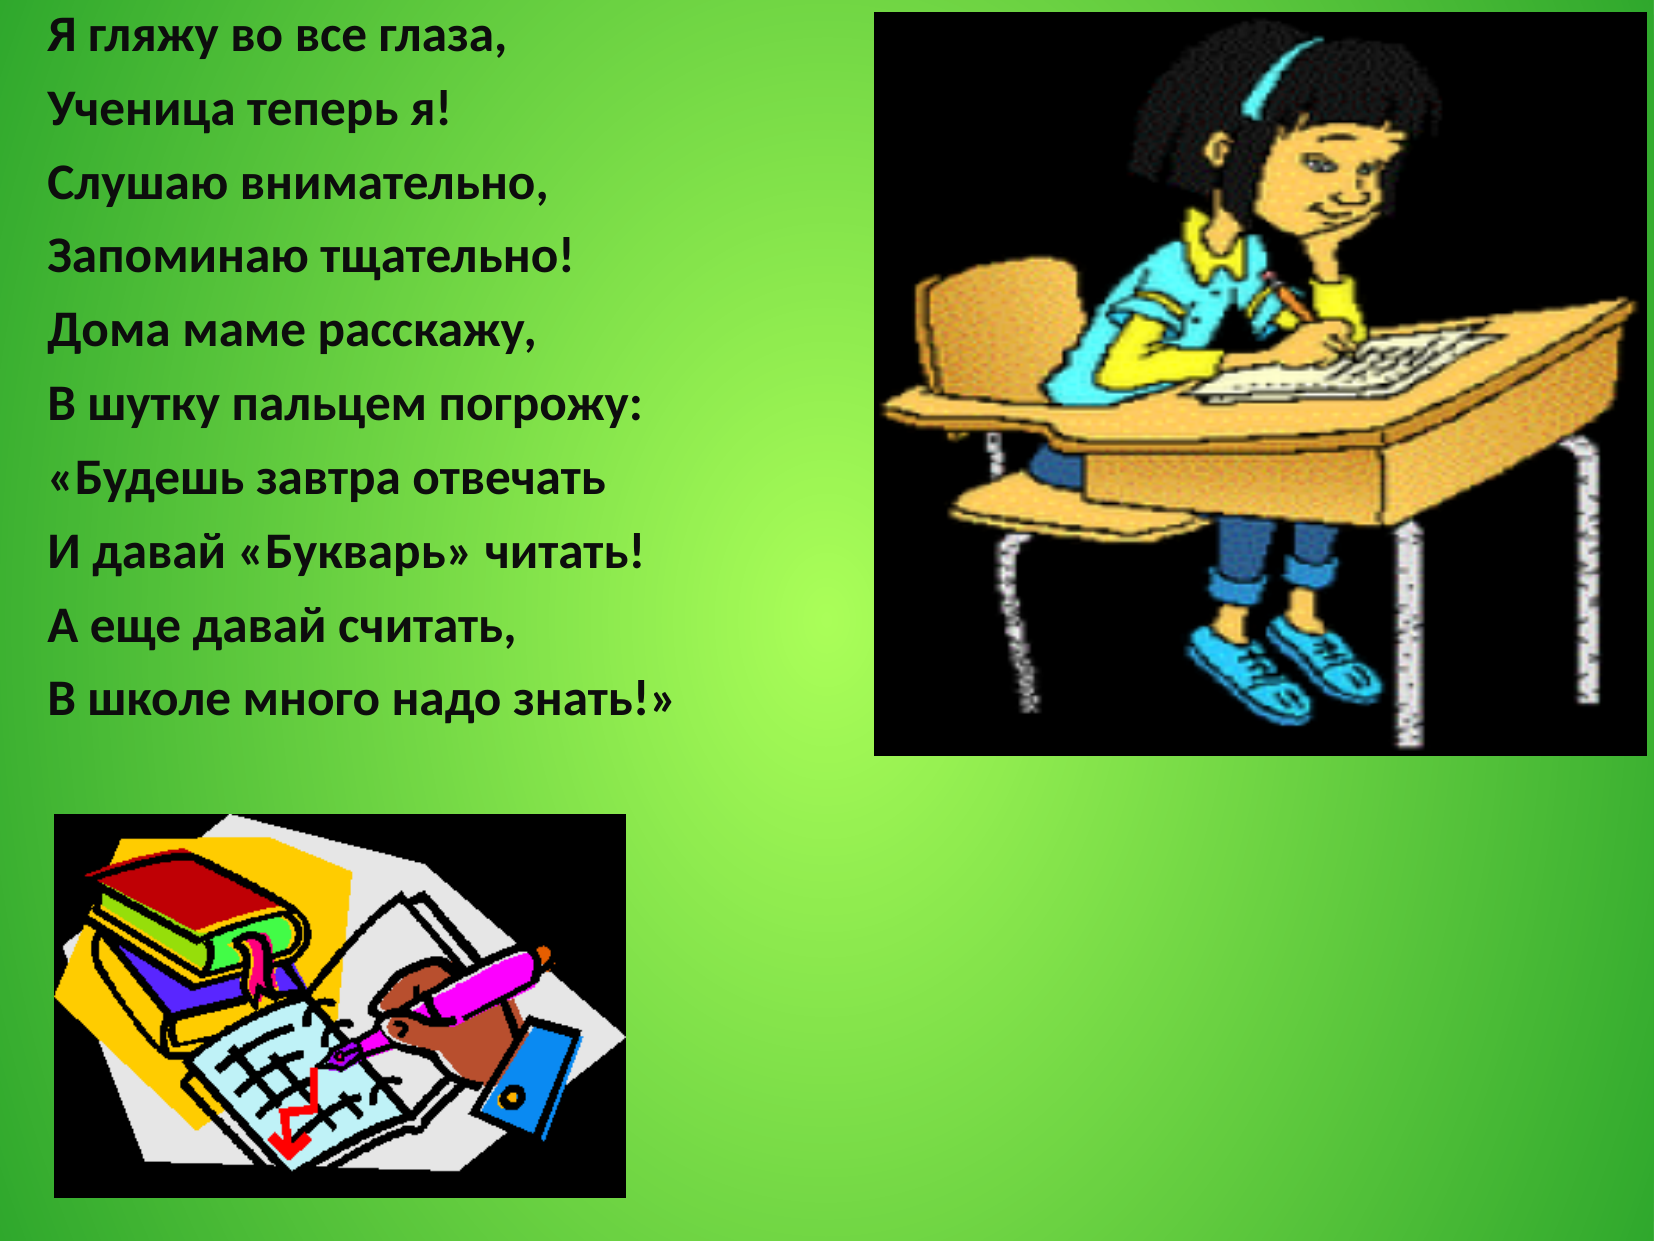

Я гляжу во все глаза,
Ученица теперь я!
Слушаю внимательно,
Запоминаю тщательно!
Дома маме расскажу,
В шутку пальцем погрожу:
«Будешь завтра отвечать
И давай «Букварь» читать!
А еще давай считать,
В школе много надо знать!»
#